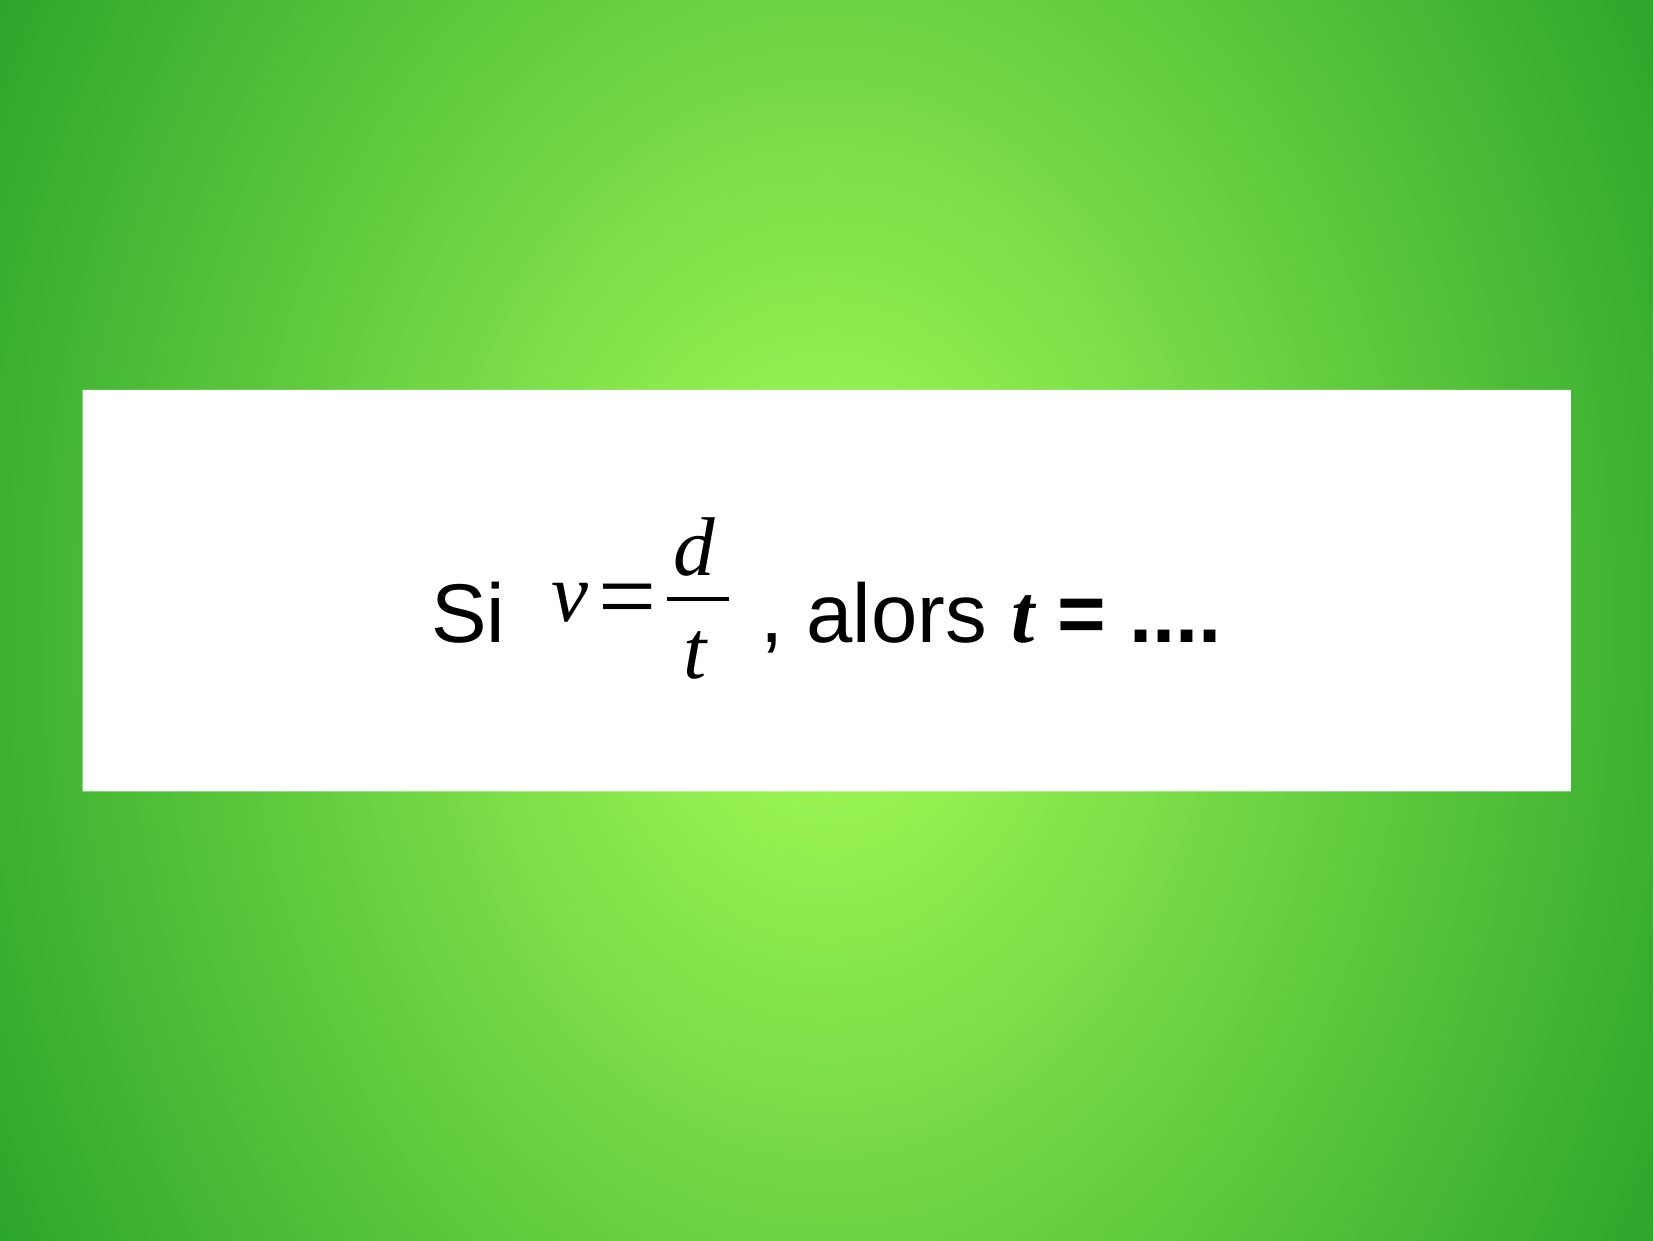

# Si , alors t = ....